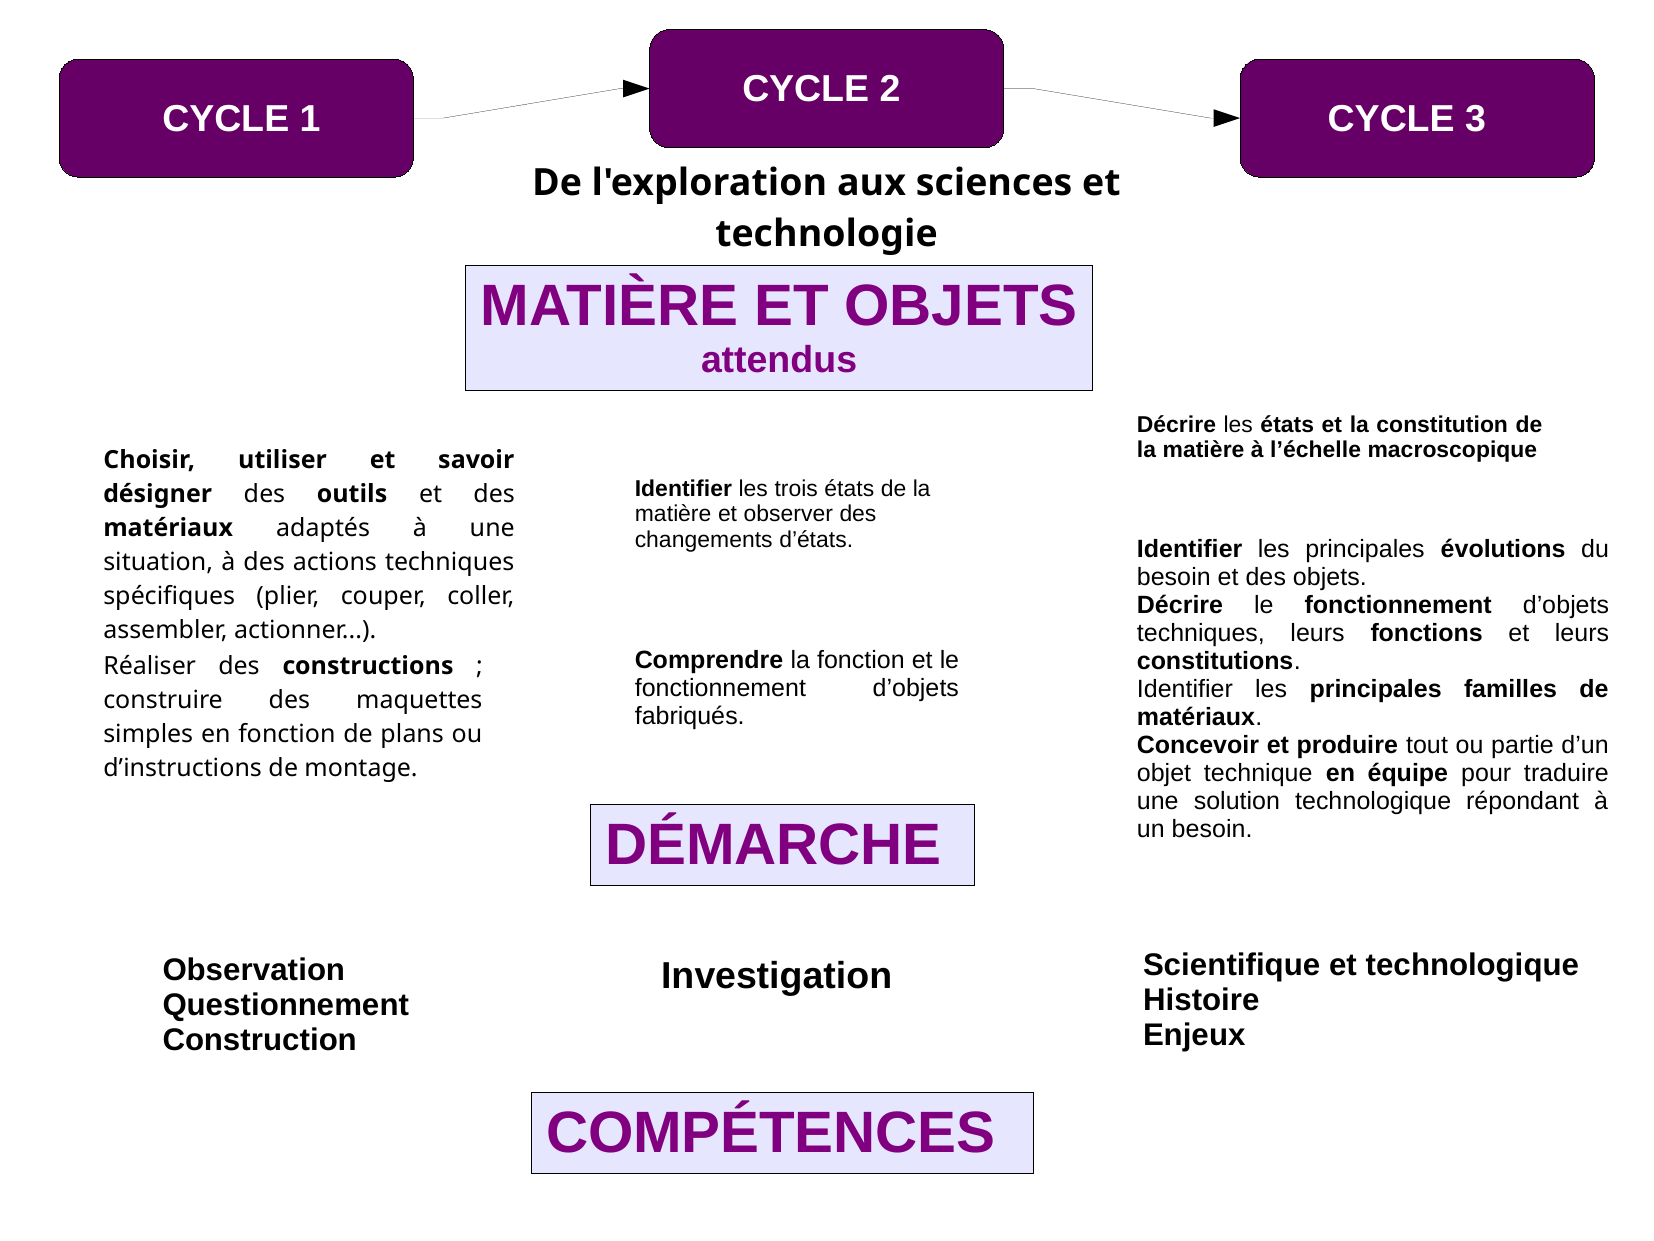

CYCLE 2
 CYCLE 1
CYCLE 3
De l'exploration aux sciences et technologie
MATIÈRE ET OBJETS
attendus
Décrire les états et la constitution de la matière à l’échelle macroscopique
Choisir, utiliser et savoir désigner des outils et des matériaux adaptés à une situation, à des actions techniques spécifiques (plier, couper, coller, assembler, actionner...).
Identifier les trois états de la matière et observer des changements d’états.
Identifier les principales évolutions du besoin et des objets.
Décrire le fonctionnement d’objets techniques, leurs fonctions et leurs constitutions.
Identifier les principales familles de matériaux.
Concevoir et produire tout ou partie d’un objet technique en équipe pour traduire une solution technologique répondant à un besoin.
Comprendre la fonction et le fonctionnement d’objets fabriqués.
Réaliser des constructions ; construire des maquettes simples en fonction de plans ou d’instructions de montage.
DÉMARCHE
Scientifique et technologique
Histoire
Enjeux
Observation
Questionnement
Construction
Investigation
COMPÉTENCES